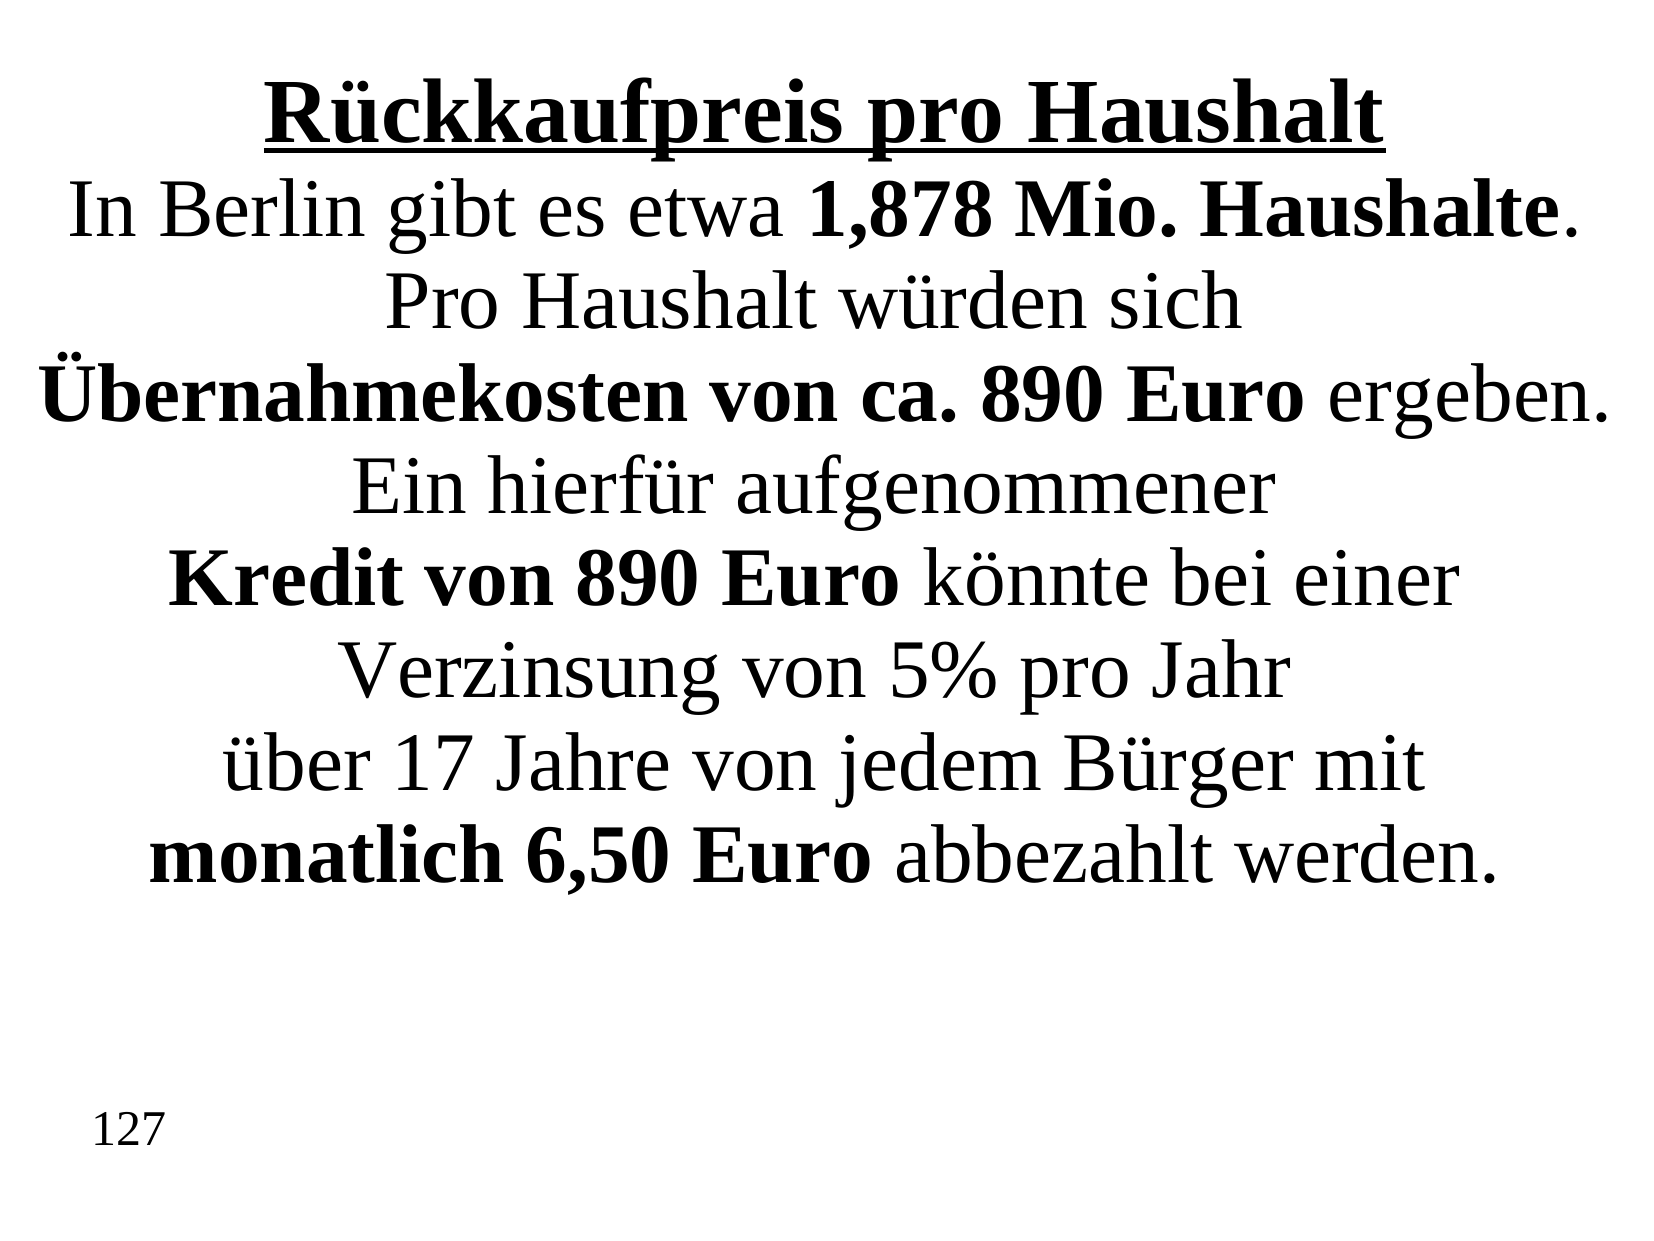

Rückkaufpreis pro Haushalt
In Berlin gibt es etwa 1,878 Mio. Haushalte.
Pro Haushalt würden sich
Übernahmekosten von ca. 890 Euro ergeben.
Ein hierfür aufgenommener
Kredit von 890 Euro könnte bei einer
Verzinsung von 5% pro Jahr
über 17 Jahre von jedem Bürger mit
monatlich 6,50 Euro abbezahlt werden.